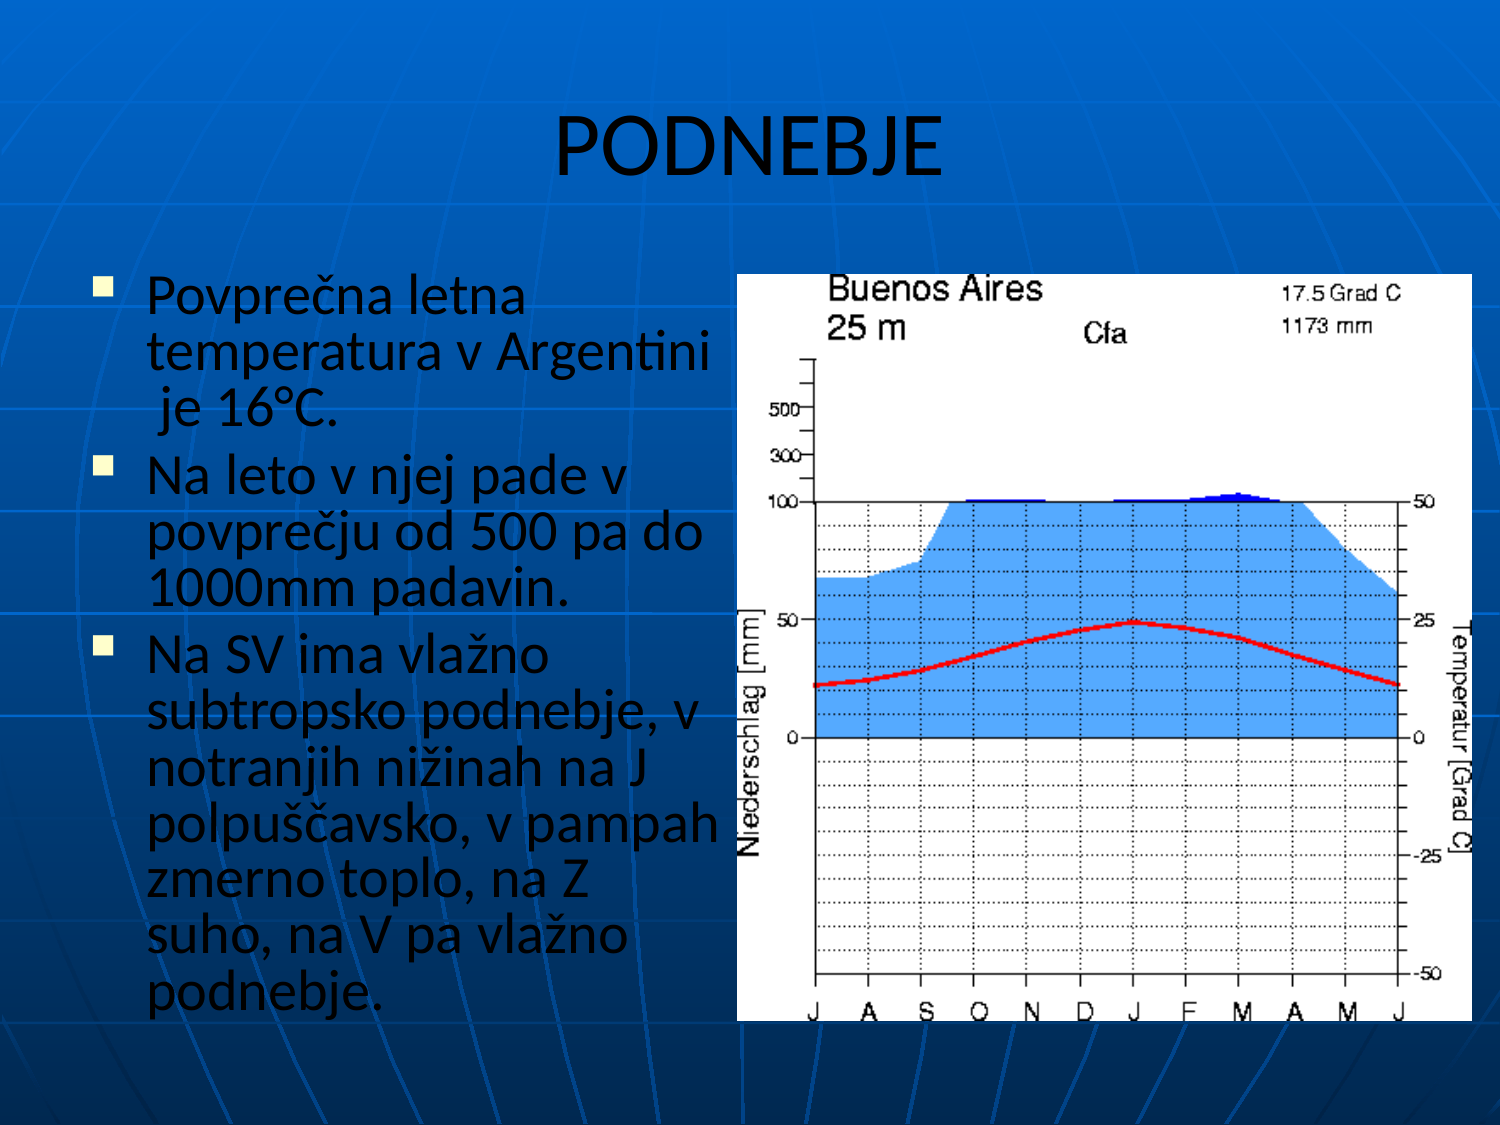

# PODNEBJE
Povprečna letna temperatura v Argentini je 16°C.
Na leto v njej pade v povprečju od 500 pa do 1000mm padavin.
Na SV ima vlažno subtropsko podnebje, v notranjih nižinah na J polpuščavsko, v pampah zmerno toplo, na Z suho, na V pa vlažno podnebje.